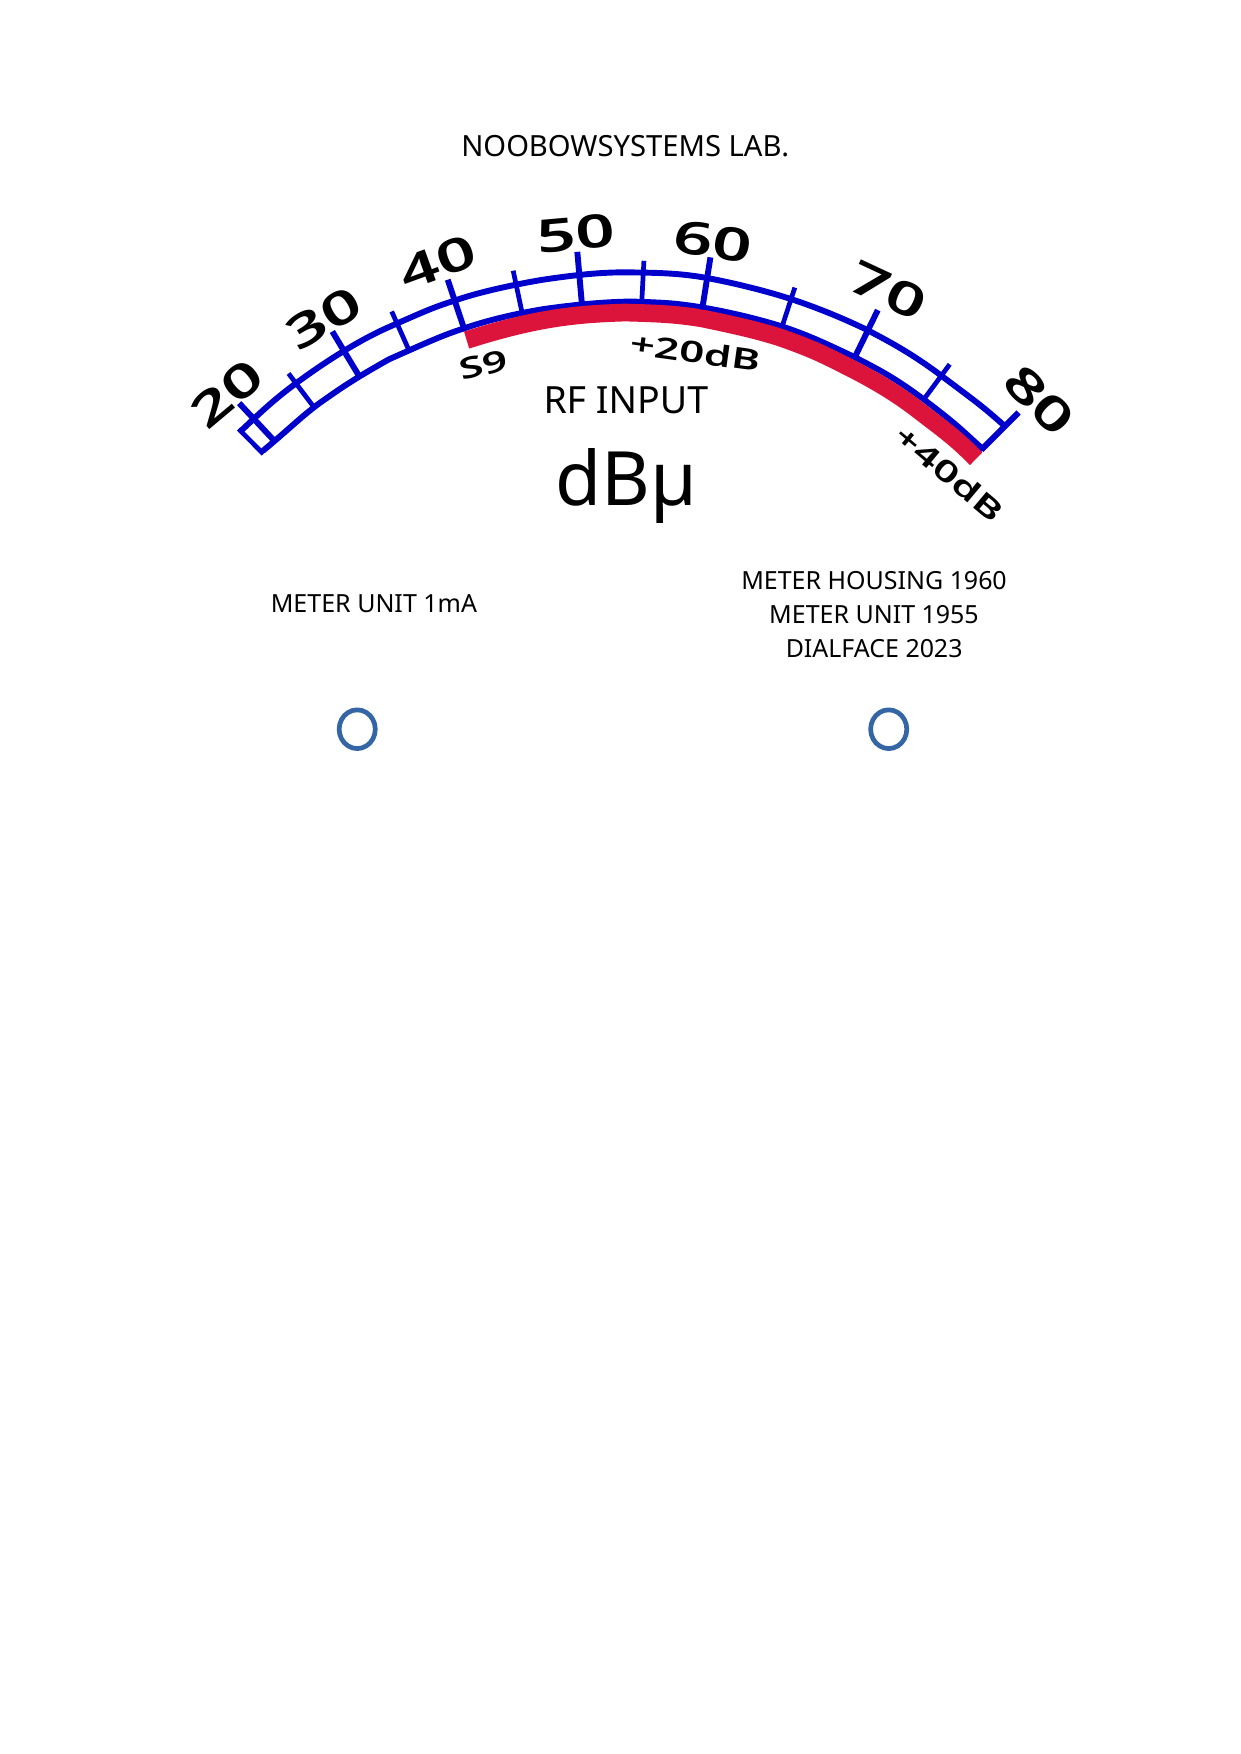

NOOBOWSYSTEMS LAB.
50
60
40
70
30
+20dB
S9
RF INPUT
dBµ
20
80
+40dB
METER UNIT 1mA
METER HOUSING 1960
METER UNIT 1955
DIALFACE 2023